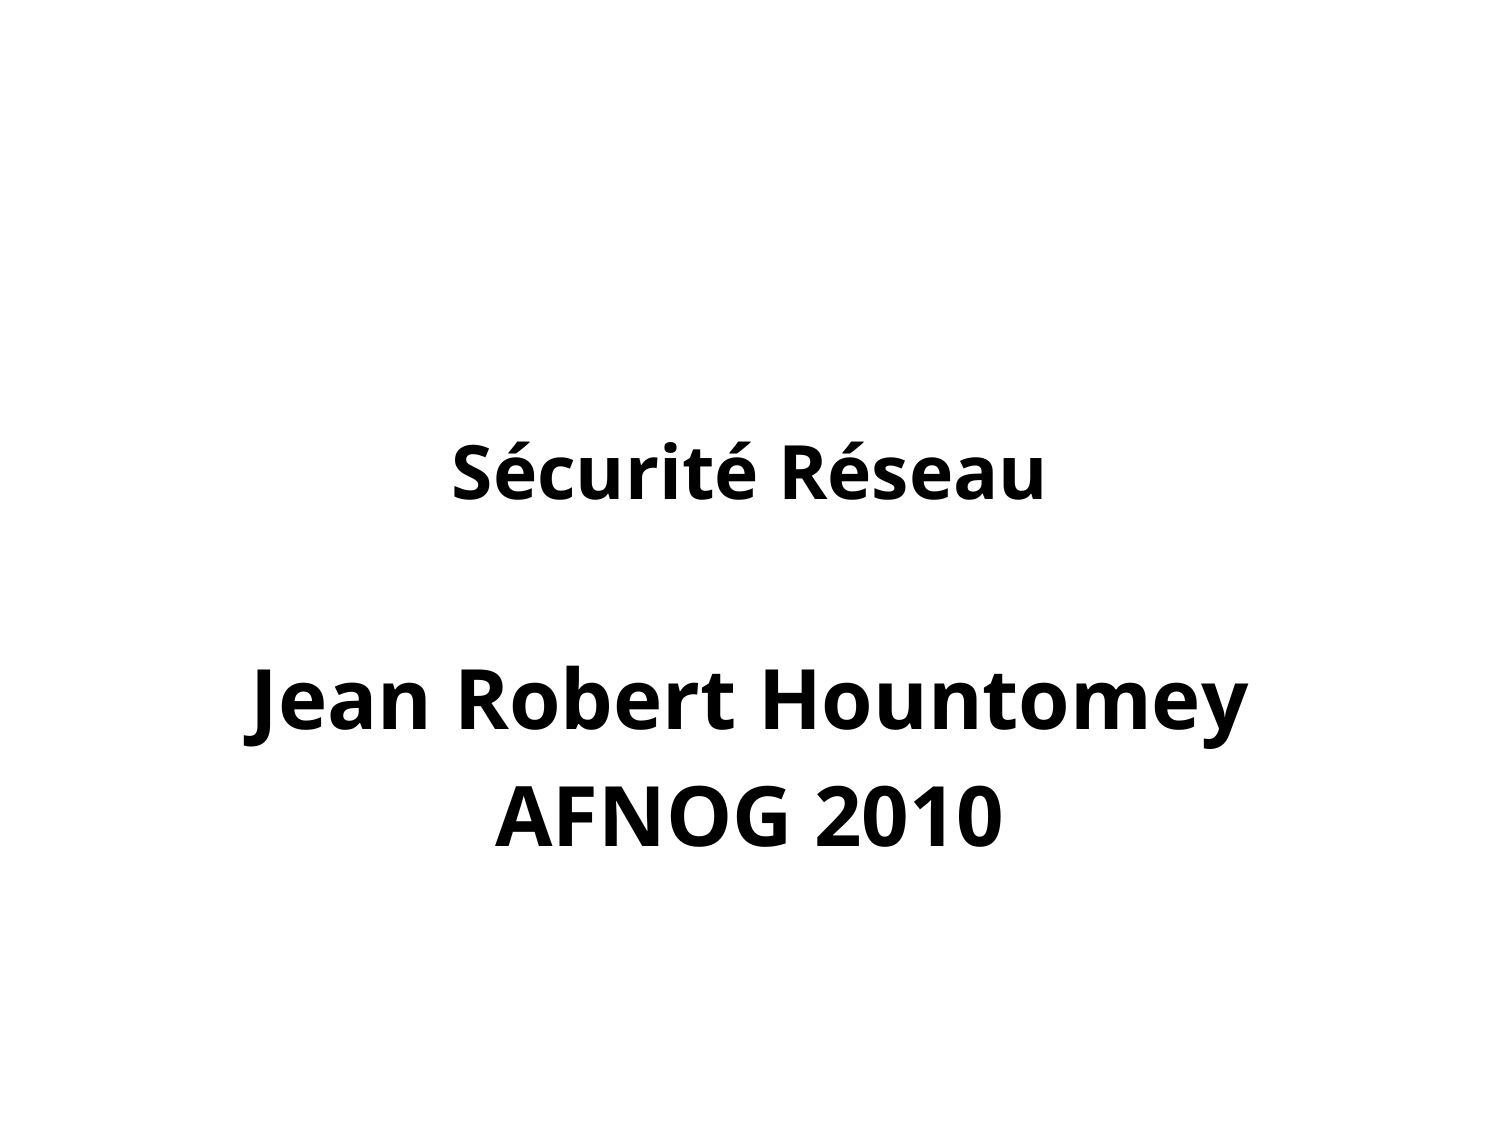

# Sécurité Réseau
Jean Robert Hountomey
AFNOG 2010